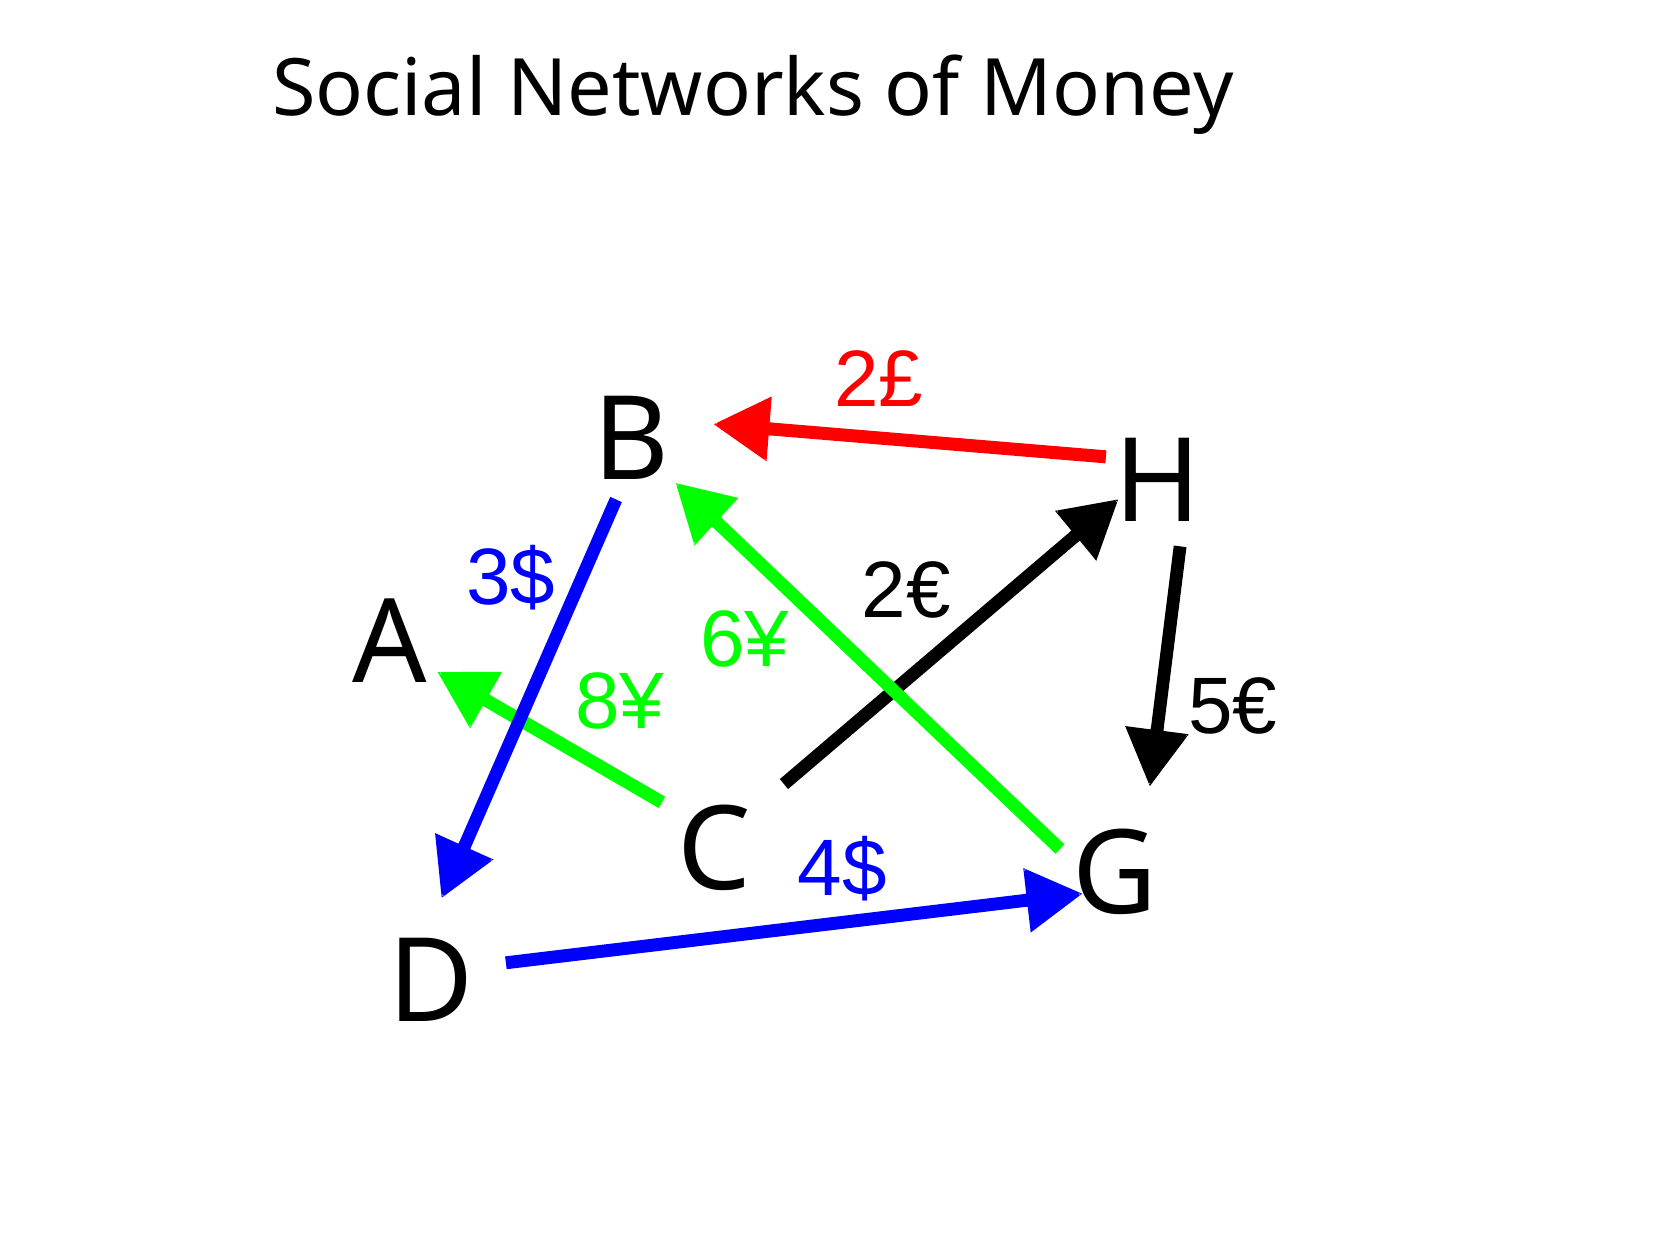

Social Networks of Money
2£
B
H
3$
2€
A
6¥
8¥
5€
C
G
4$
D